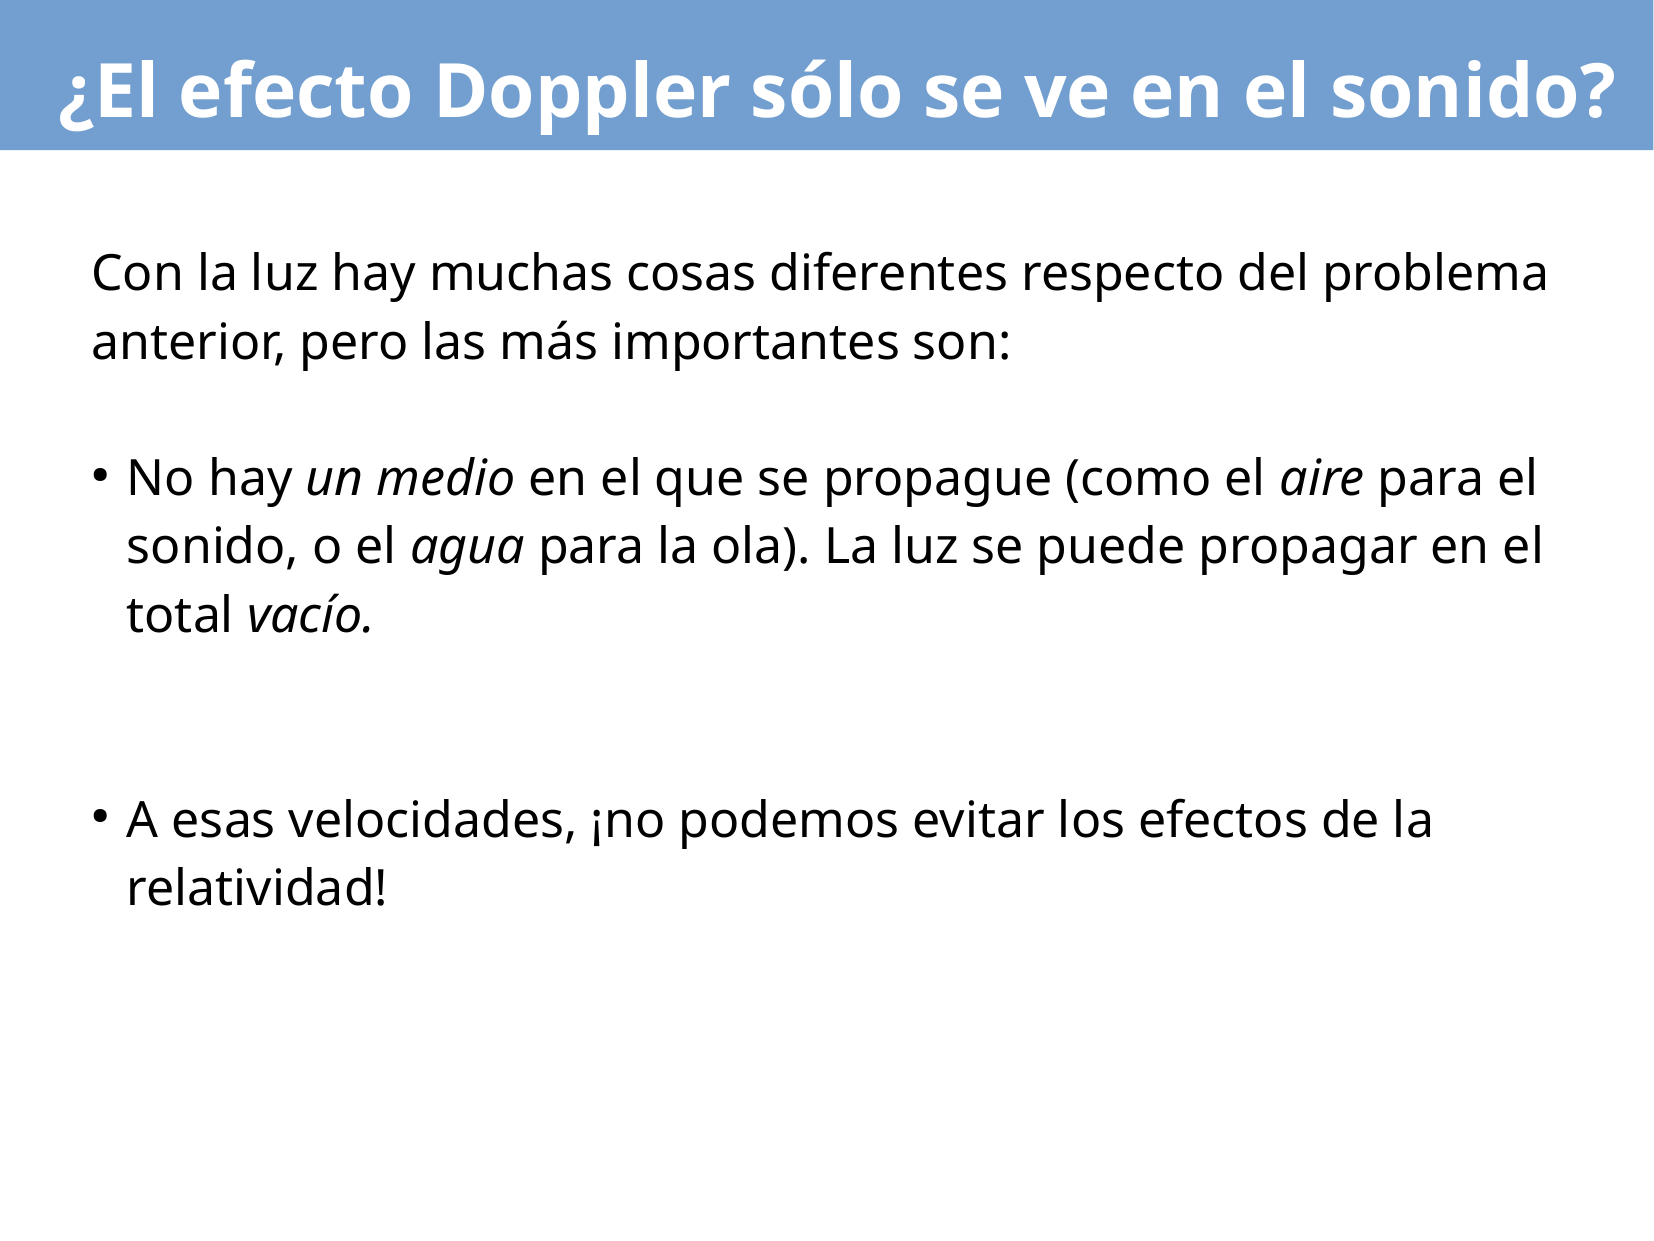

¿El efecto Doppler sólo se ve en el sonido?
Con la luz hay muchas cosas diferentes respecto del problema anterior, pero las más importantes son:
No hay un medio en el que se propague (como el aire para el sonido, o el agua para la ola). La luz se puede propagar en el total vacío.
A esas velocidades, ¡no podemos evitar los efectos de la relatividad!